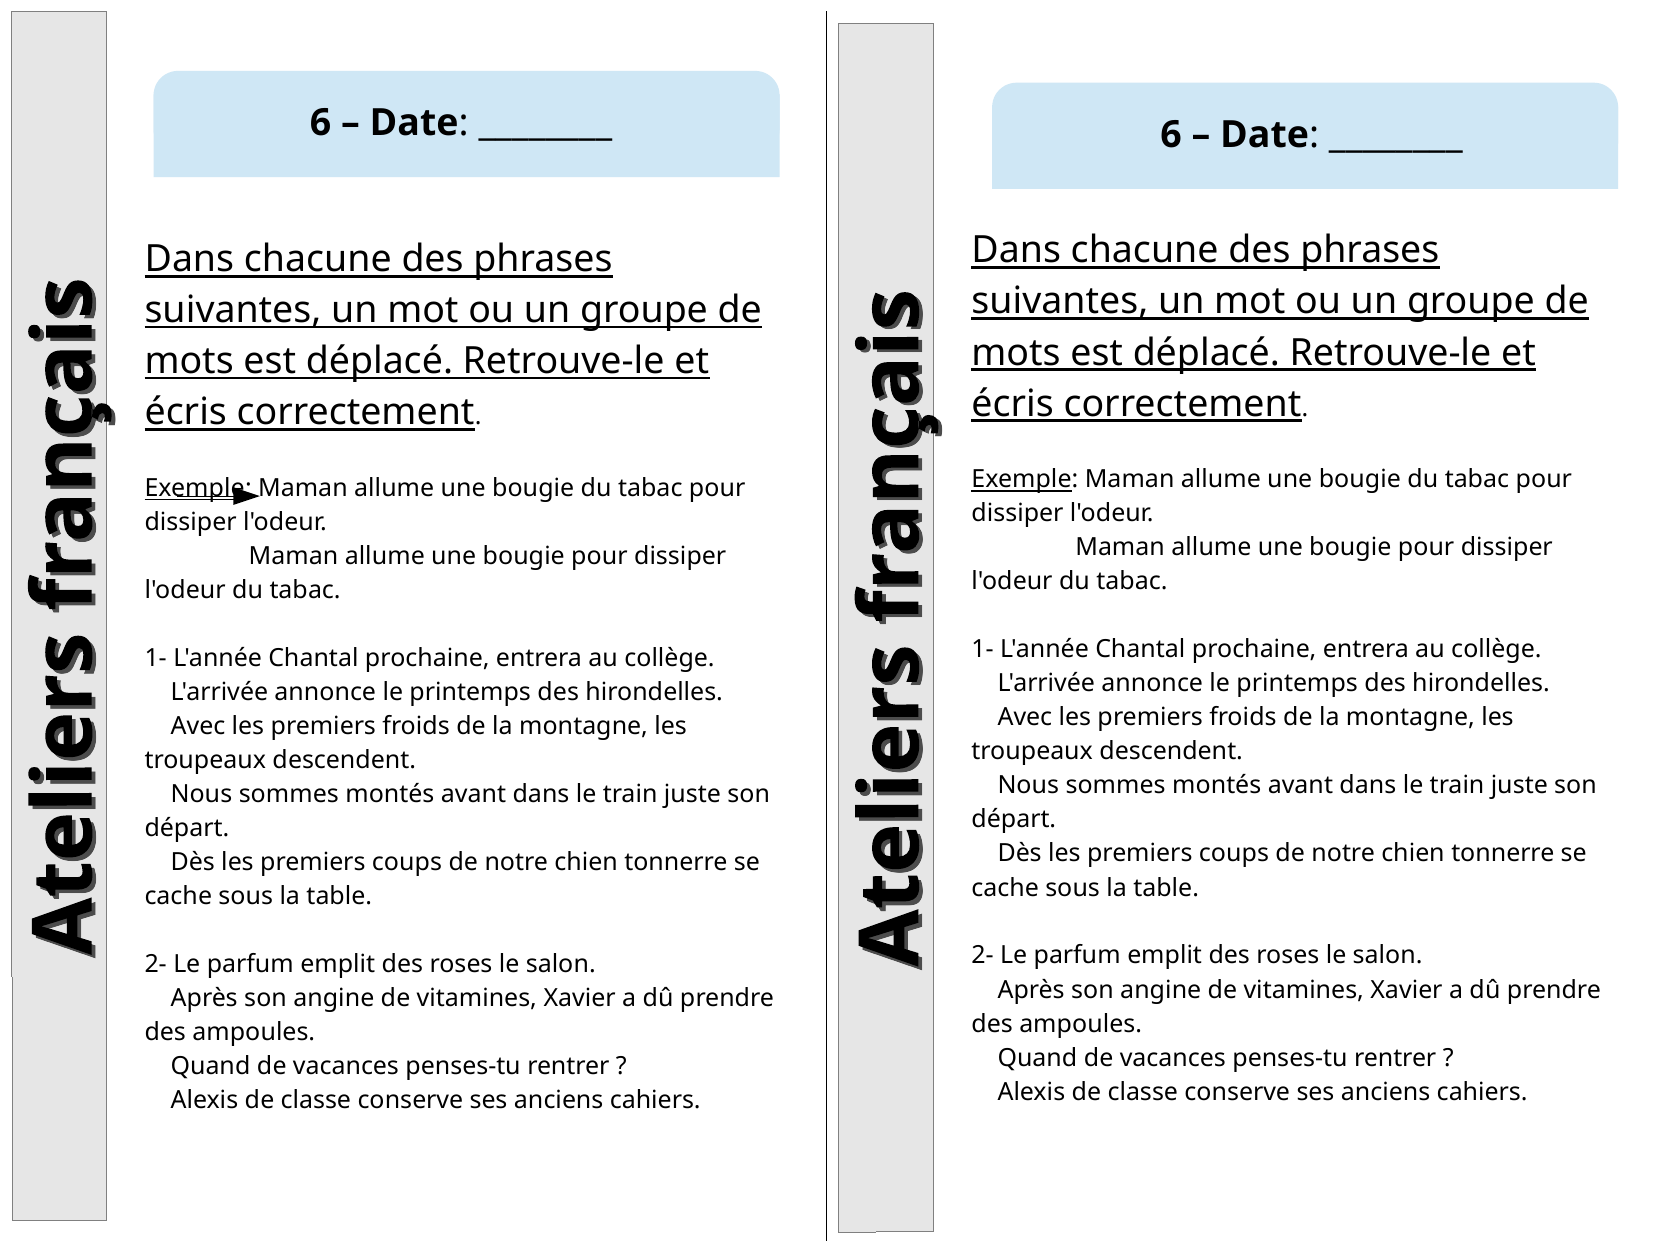

6 – Date: ________
6 – Date: ________
Dans chacune des phrases suivantes, un mot ou un groupe de mots est déplacé. Retrouve-le et écris correctement.
Exemple: Maman allume une bougie du tabac pour dissiper l'odeur.
 Maman allume une bougie pour dissiper l'odeur du tabac.
1- L'année Chantal prochaine, entrera au collège.
 L'arrivée annonce le printemps des hirondelles.
 Avec les premiers froids de la montagne, les troupeaux descendent.
 Nous sommes montés avant dans le train juste son départ.
 Dès les premiers coups de notre chien tonnerre se cache sous la table.
2- Le parfum emplit des roses le salon.
 Après son angine de vitamines, Xavier a dû prendre des ampoules.
 Quand de vacances penses-tu rentrer ?
 Alexis de classe conserve ses anciens cahiers.
Dans chacune des phrases suivantes, un mot ou un groupe de mots est déplacé. Retrouve-le et écris correctement.
Exemple: Maman allume une bougie du tabac pour dissiper l'odeur.
 Maman allume une bougie pour dissiper l'odeur du tabac.
1- L'année Chantal prochaine, entrera au collège.
 L'arrivée annonce le printemps des hirondelles.
 Avec les premiers froids de la montagne, les troupeaux descendent.
 Nous sommes montés avant dans le train juste son départ.
 Dès les premiers coups de notre chien tonnerre se cache sous la table.
2- Le parfum emplit des roses le salon.
 Après son angine de vitamines, Xavier a dû prendre des ampoules.
 Quand de vacances penses-tu rentrer ?
 Alexis de classe conserve ses anciens cahiers.
Ateliers français
Ateliers français